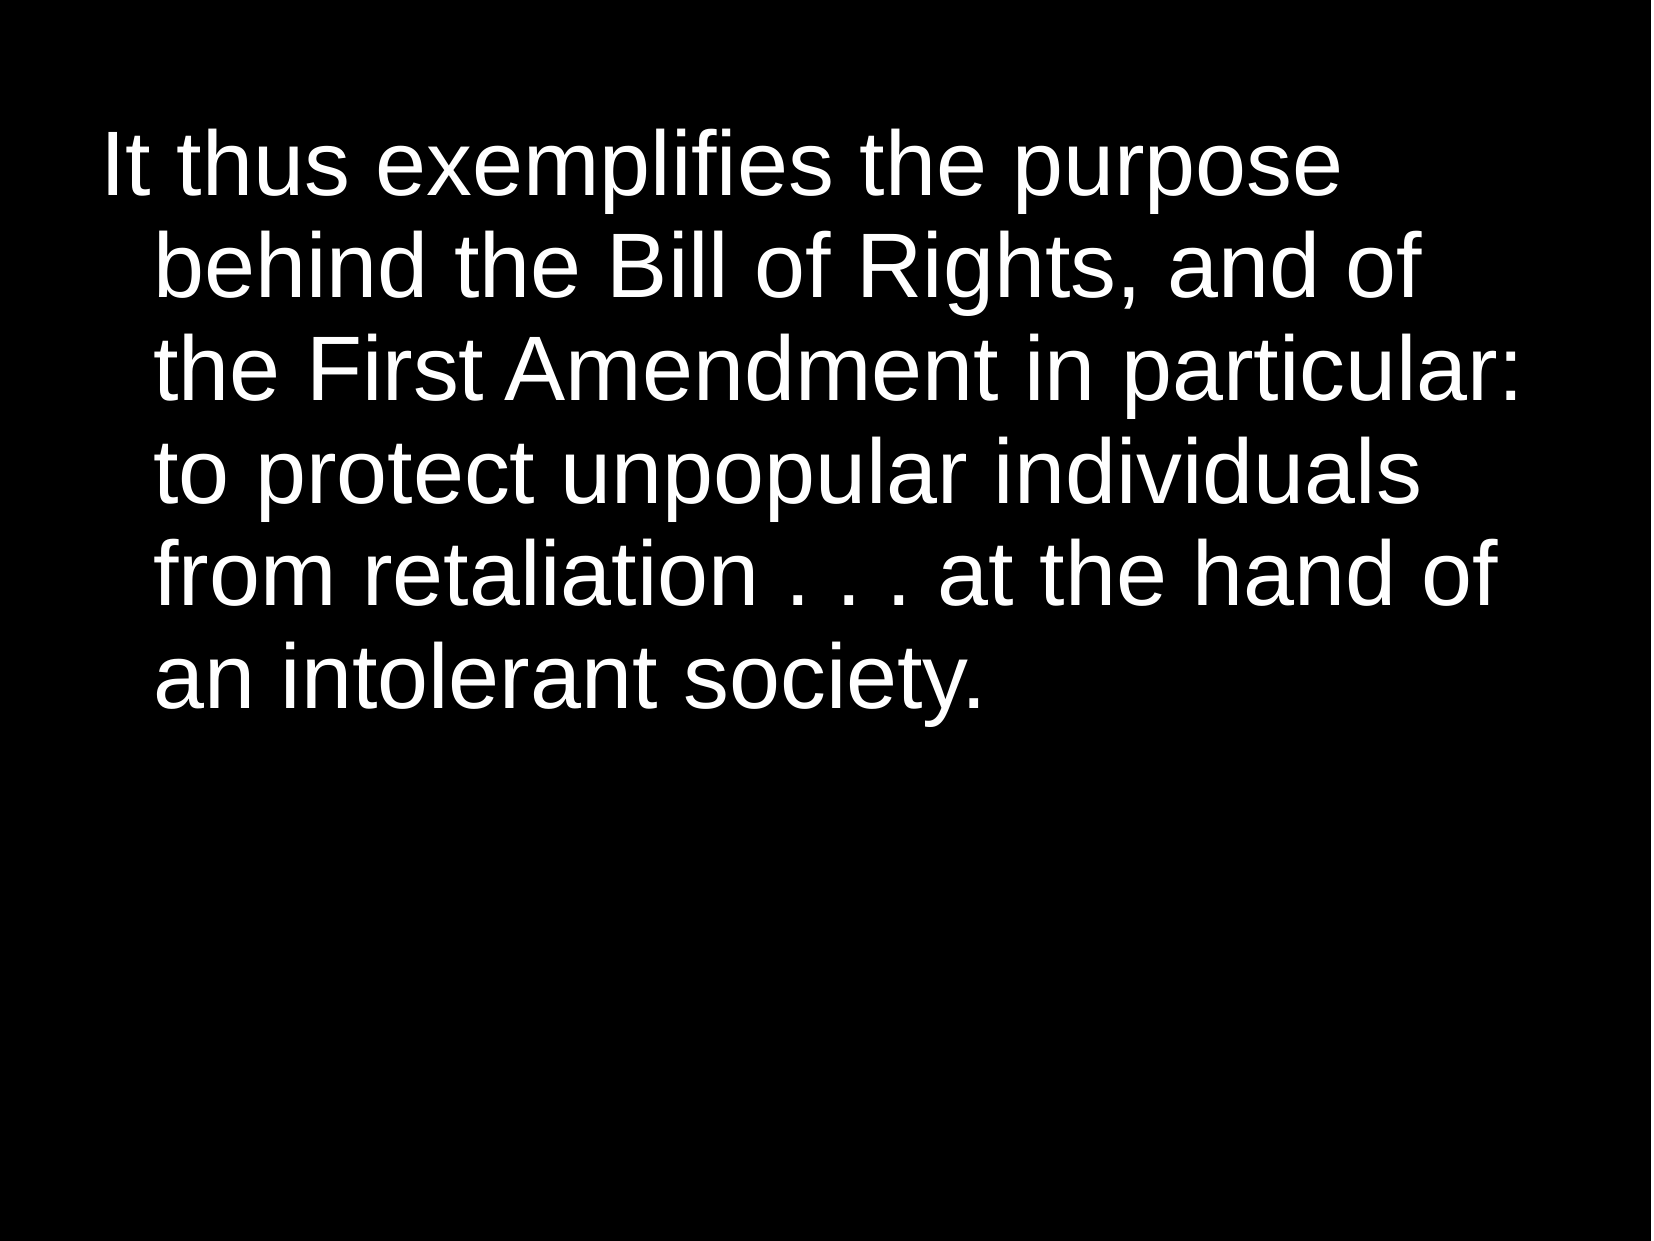

# It thus exemplifies the purpose behind the Bill of Rights, and of the First Amendment in particular: to protect unpopular individuals from retaliation . . . at the hand of an intolerant society.